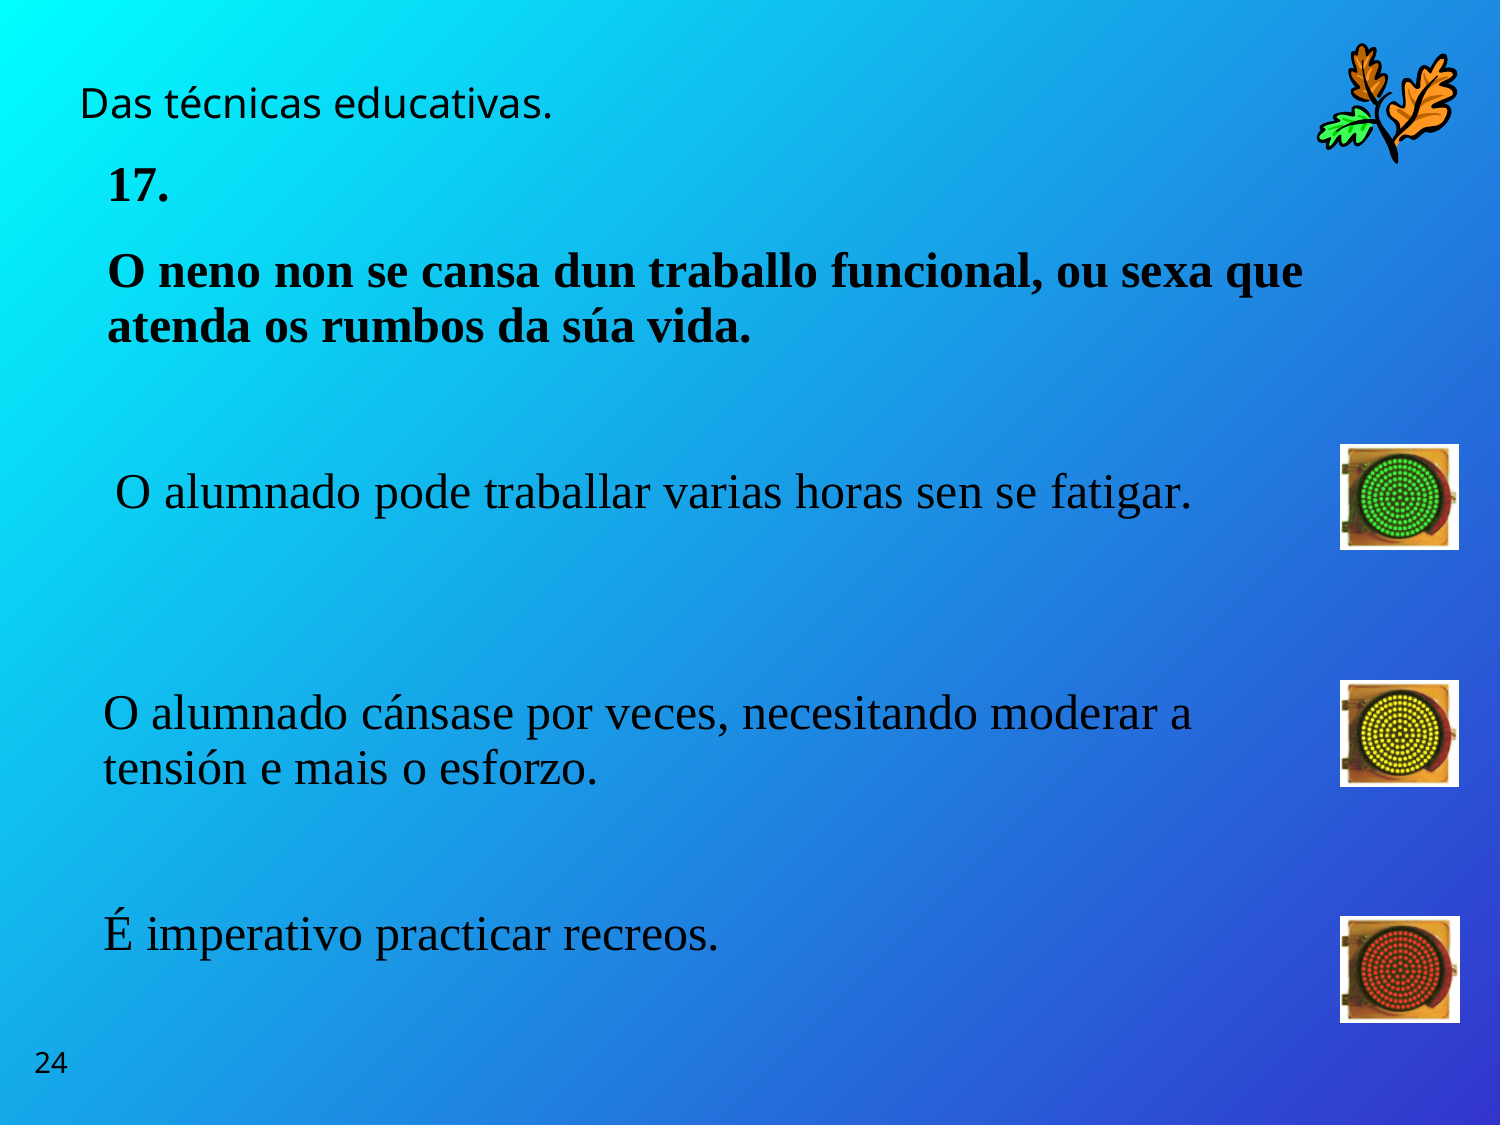

Das técnicas educativas.
	17.
	O neno non se cansa dun traballo funcional, ou sexa que atenda os rumbos da súa vida.
 O alumnado pode traballar varias horas sen se fatigar.
O alumnado cánsase por veces, necesitando moderar a tensión e mais o esforzo.
É imperativo practicar recreos.
24